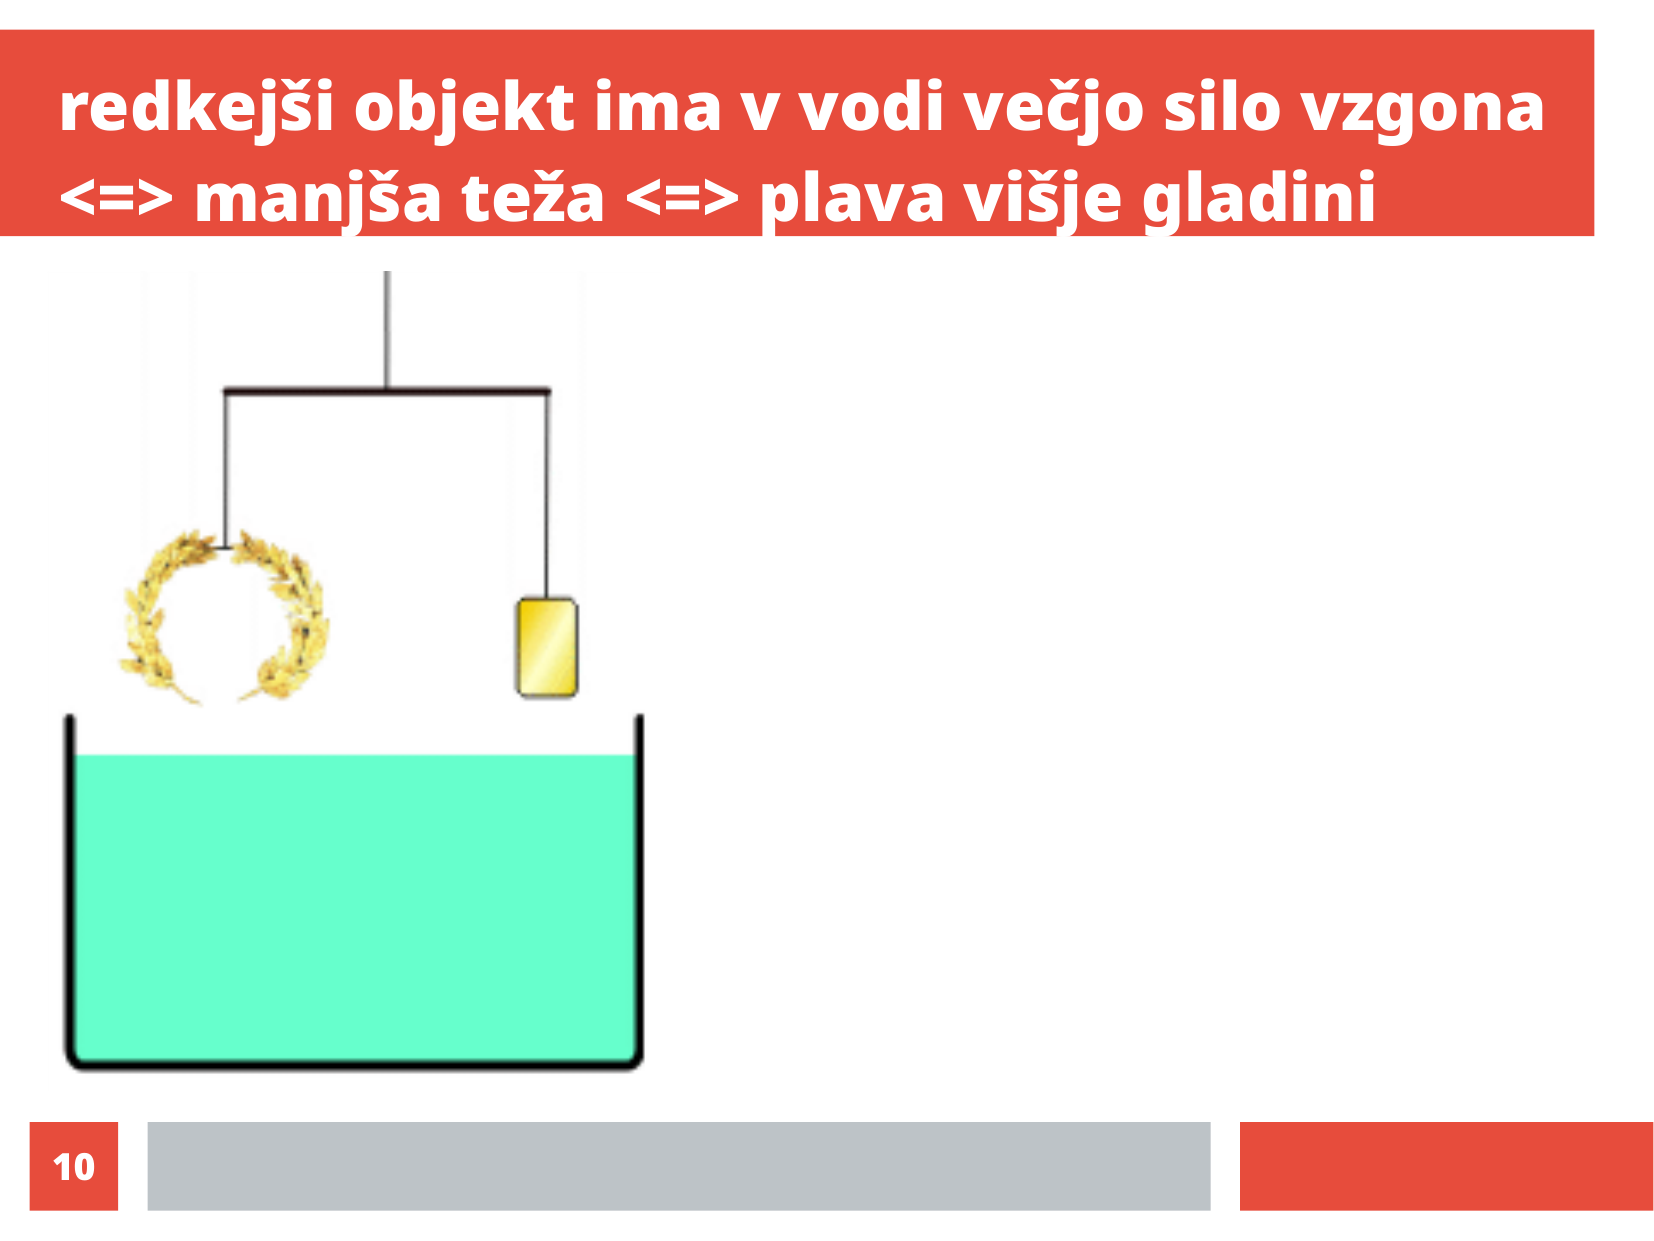

# redkejši objekt ima v vodi večjo silo vzgona <=> manjša teža <=> plava višje gladini
10